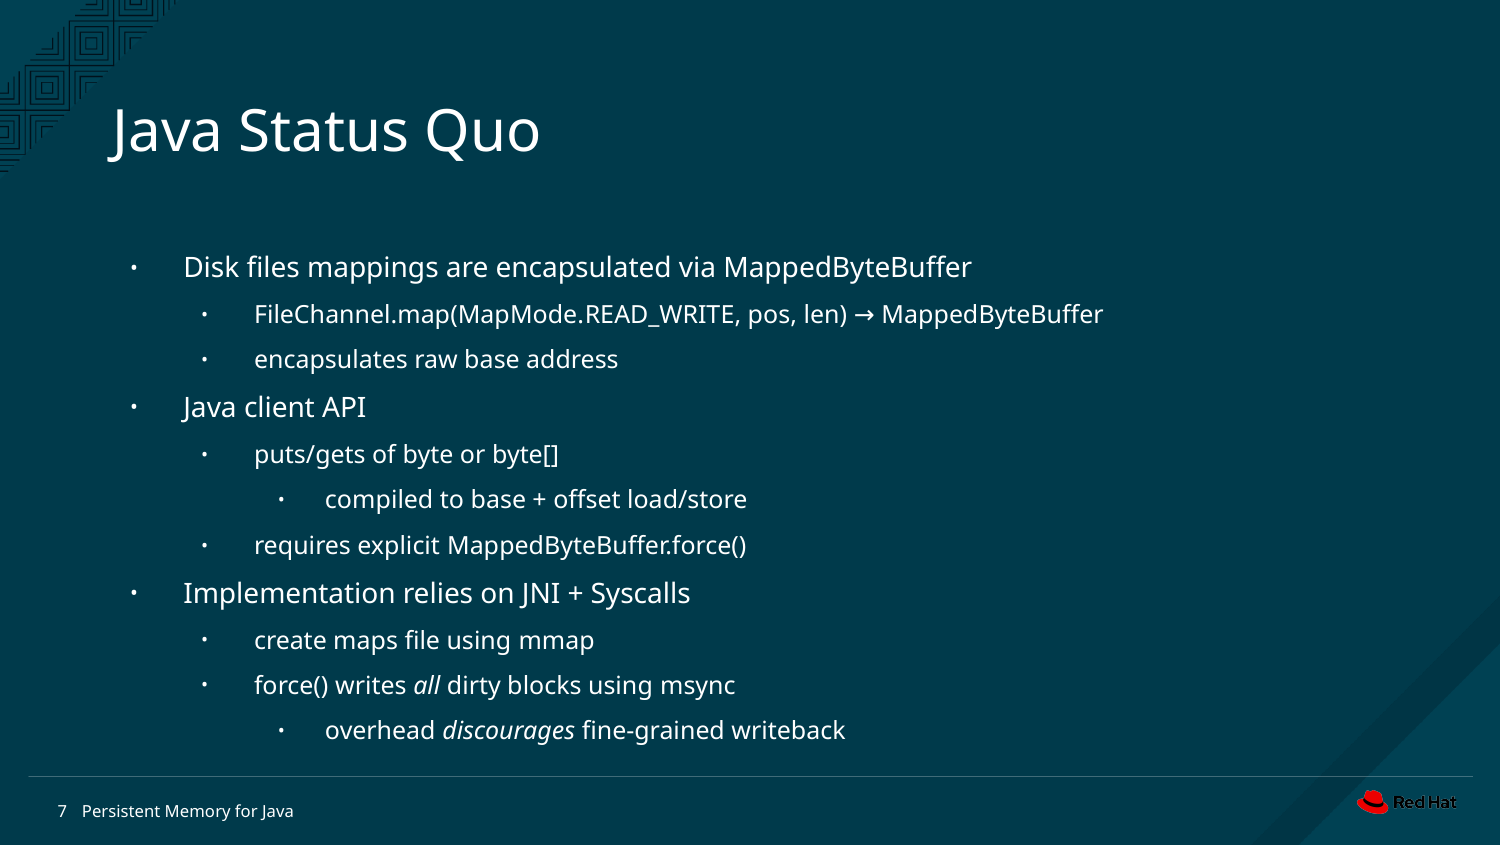

# Java Status Quo
Disk files mappings are encapsulated via MappedByteBuffer
FileChannel.map(MapMode.READ_WRITE, pos, len) → MappedByteBuffer
encapsulates raw base address
Java client API
puts/gets of byte or byte[]
compiled to base + offset load/store
requires explicit MappedByteBuffer.force()
Implementation relies on JNI + Syscalls
create maps file using mmap
force() writes all dirty blocks using msync
overhead discourages fine-grained writeback
7
INSERT DESIGNATOR, IF NEEDED